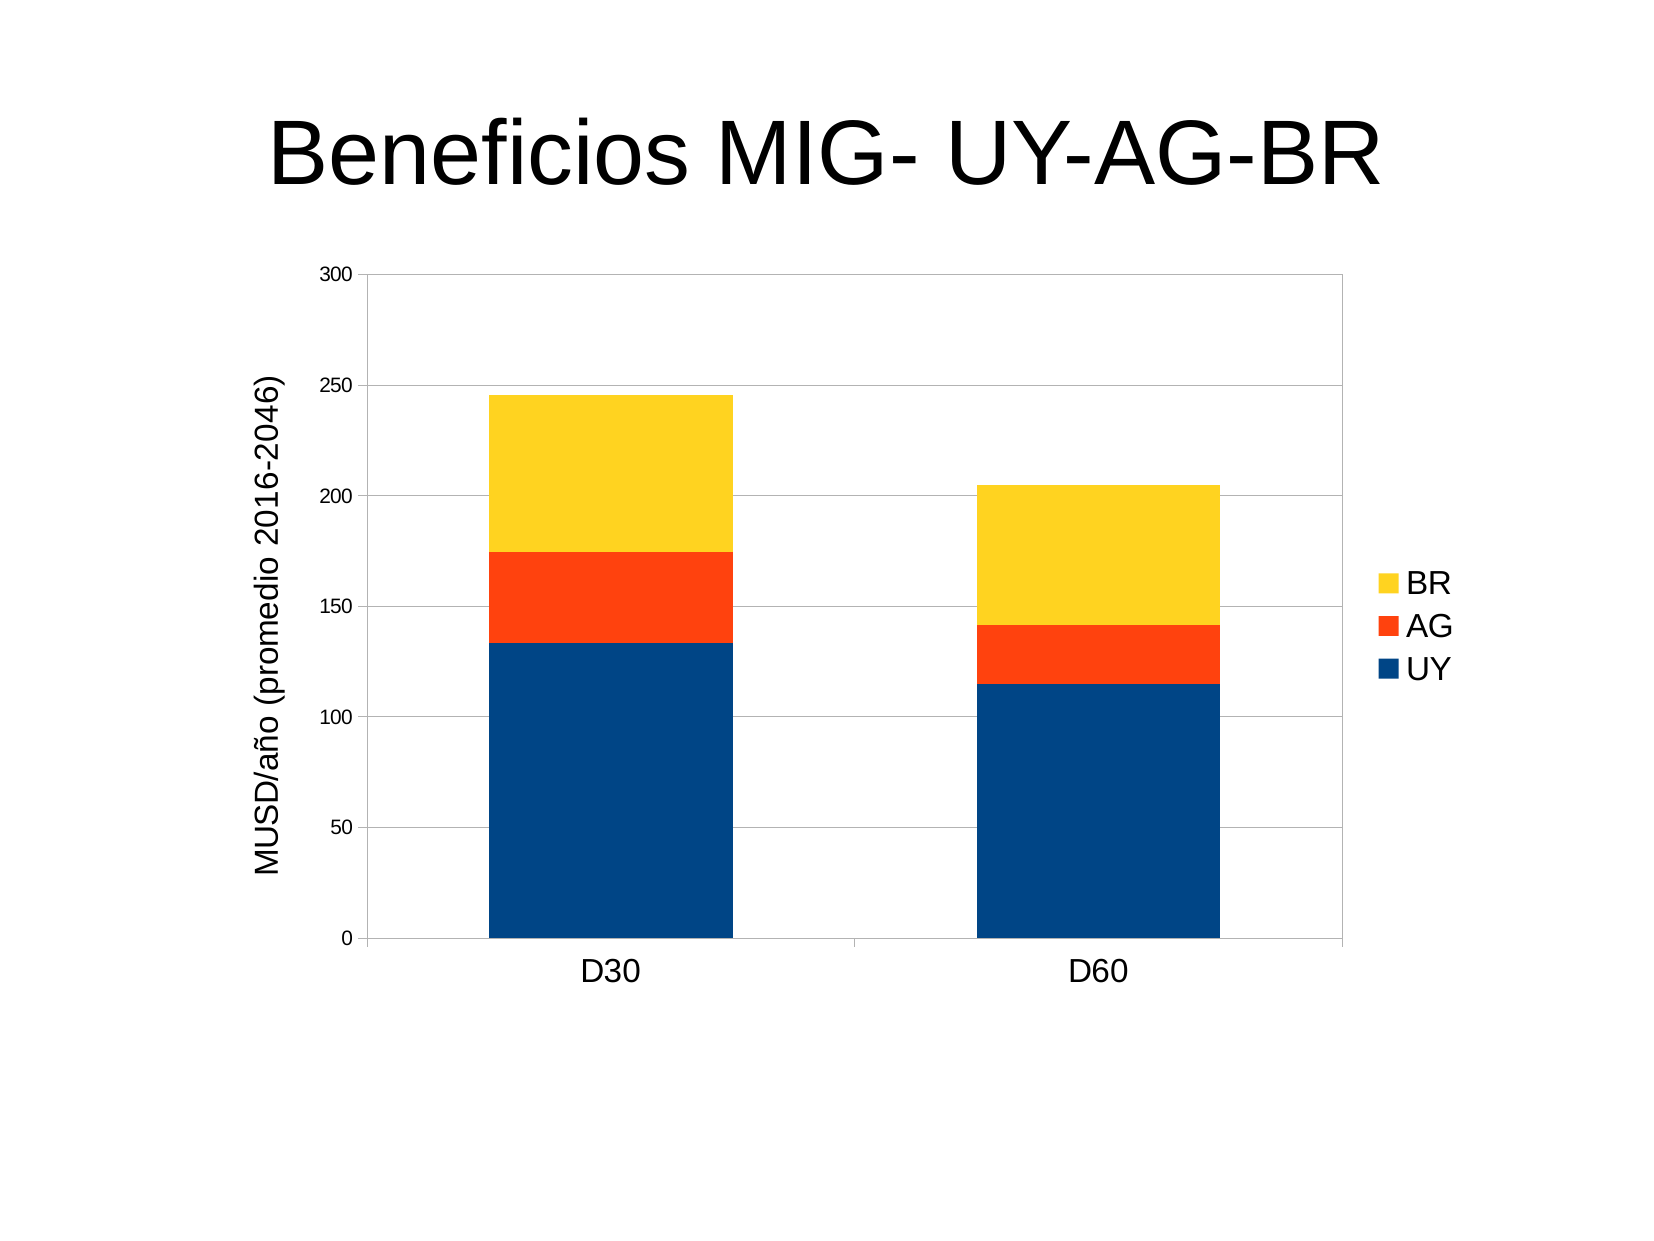

# Beneficios MIG- UY-AG-BR
### Chart
| Category | UY | AG | BR |
|---|---|---|---|
| D30 | 133.34524972416 | 41.1274613698221 | 71.1557653362847 |
| D60 | 115.103574611373 | 26.7206288365135 | 62.8904464457177 |